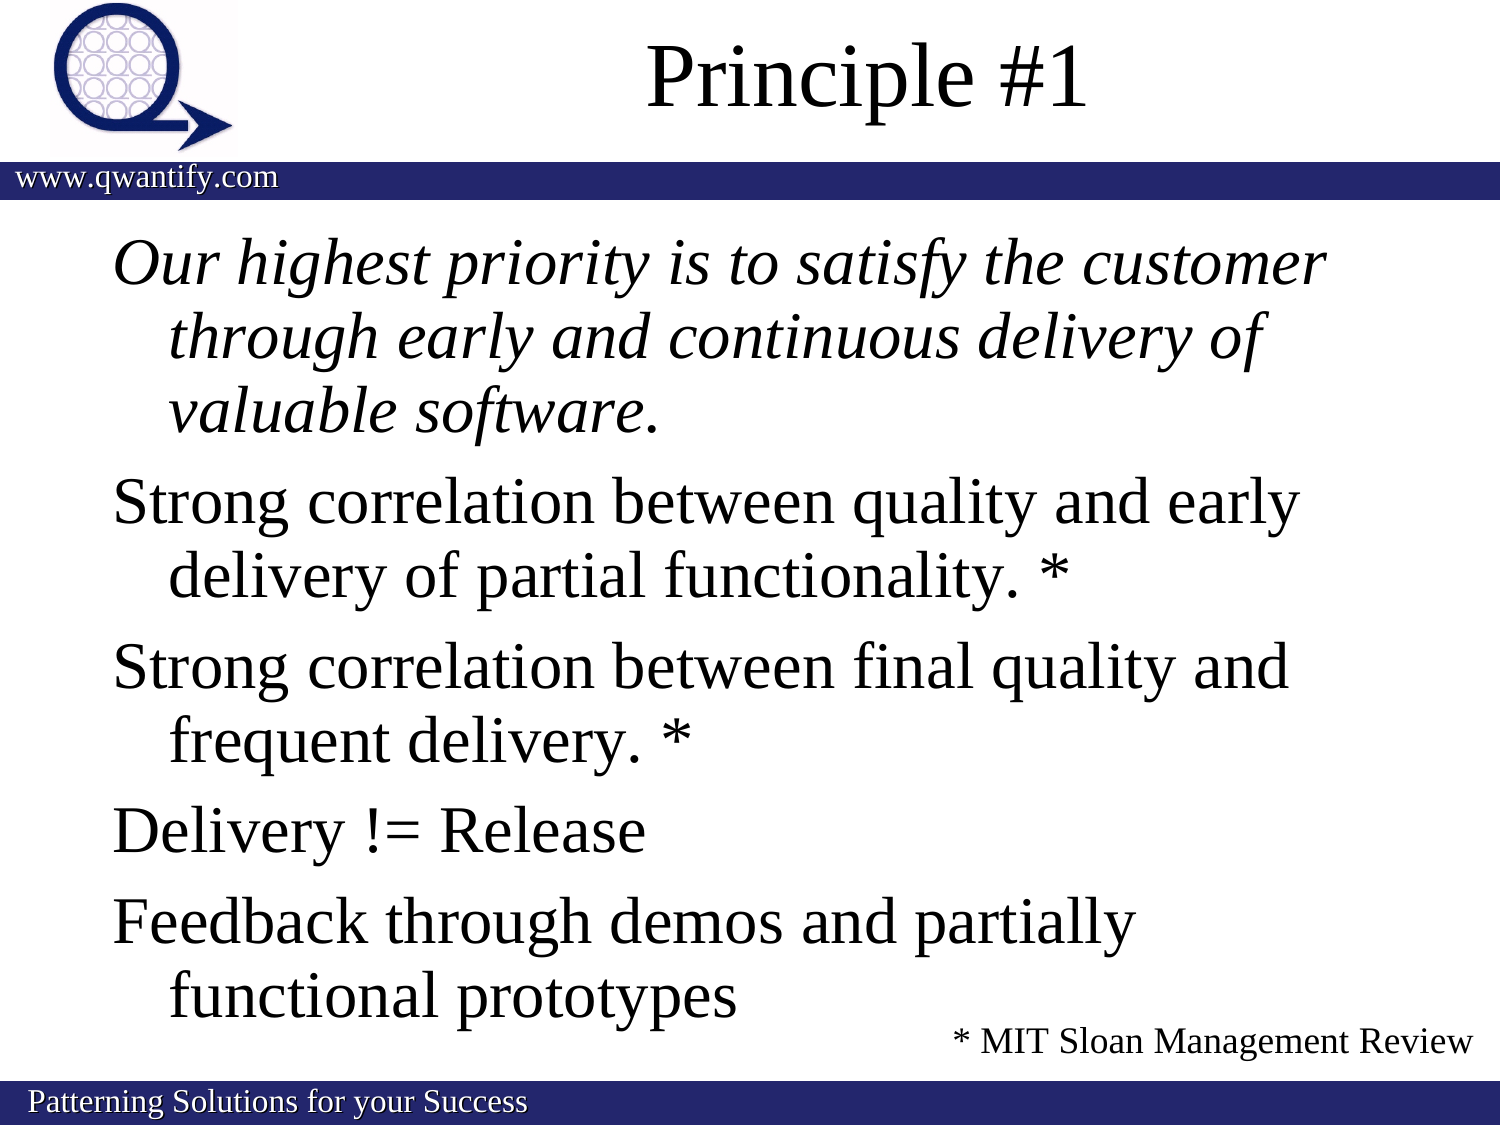

# Principle #1
Our highest priority is to satisfy the customer through early and continuous delivery of valuable software.
Strong correlation between quality and early delivery of partial functionality. *
Strong correlation between final quality and frequent delivery. *
Delivery != Release
Feedback through demos and partially functional prototypes
* MIT Sloan Management Review